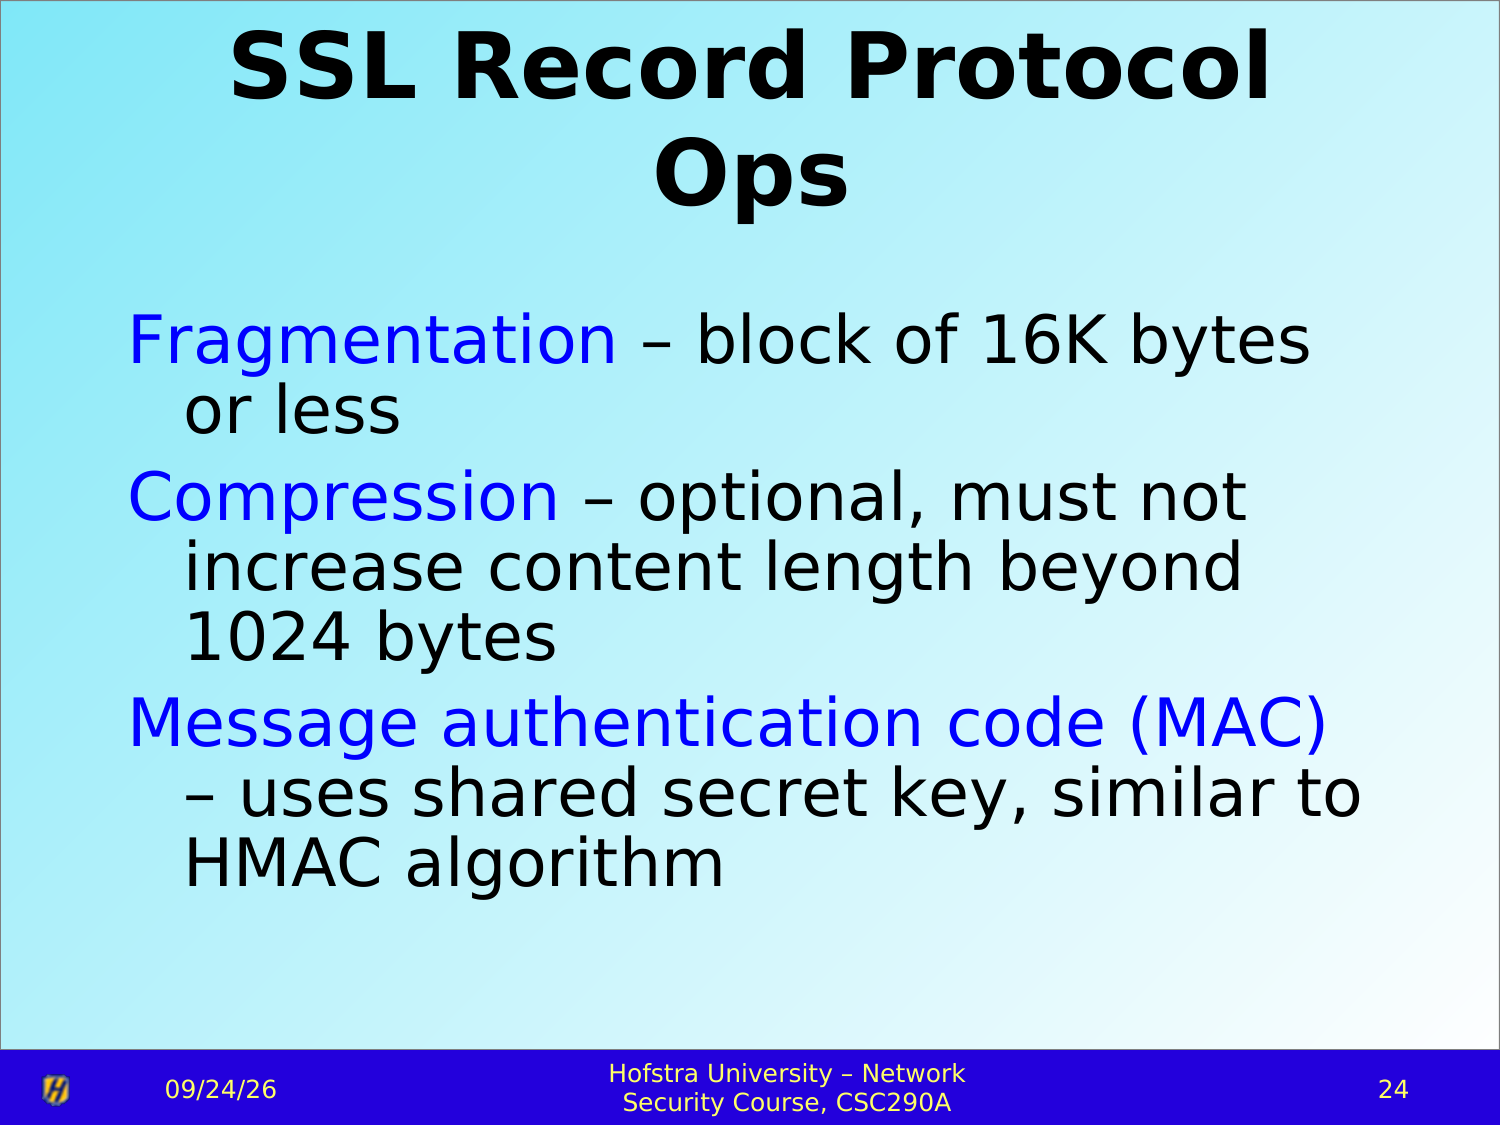

# SSL Record Protocol Ops
Fragmentation – block of 16K bytes or less
Compression – optional, must not increase content length beyond 1024 bytes
Message authentication code (MAC) – uses shared secret key, similar to HMAC algorithm
24